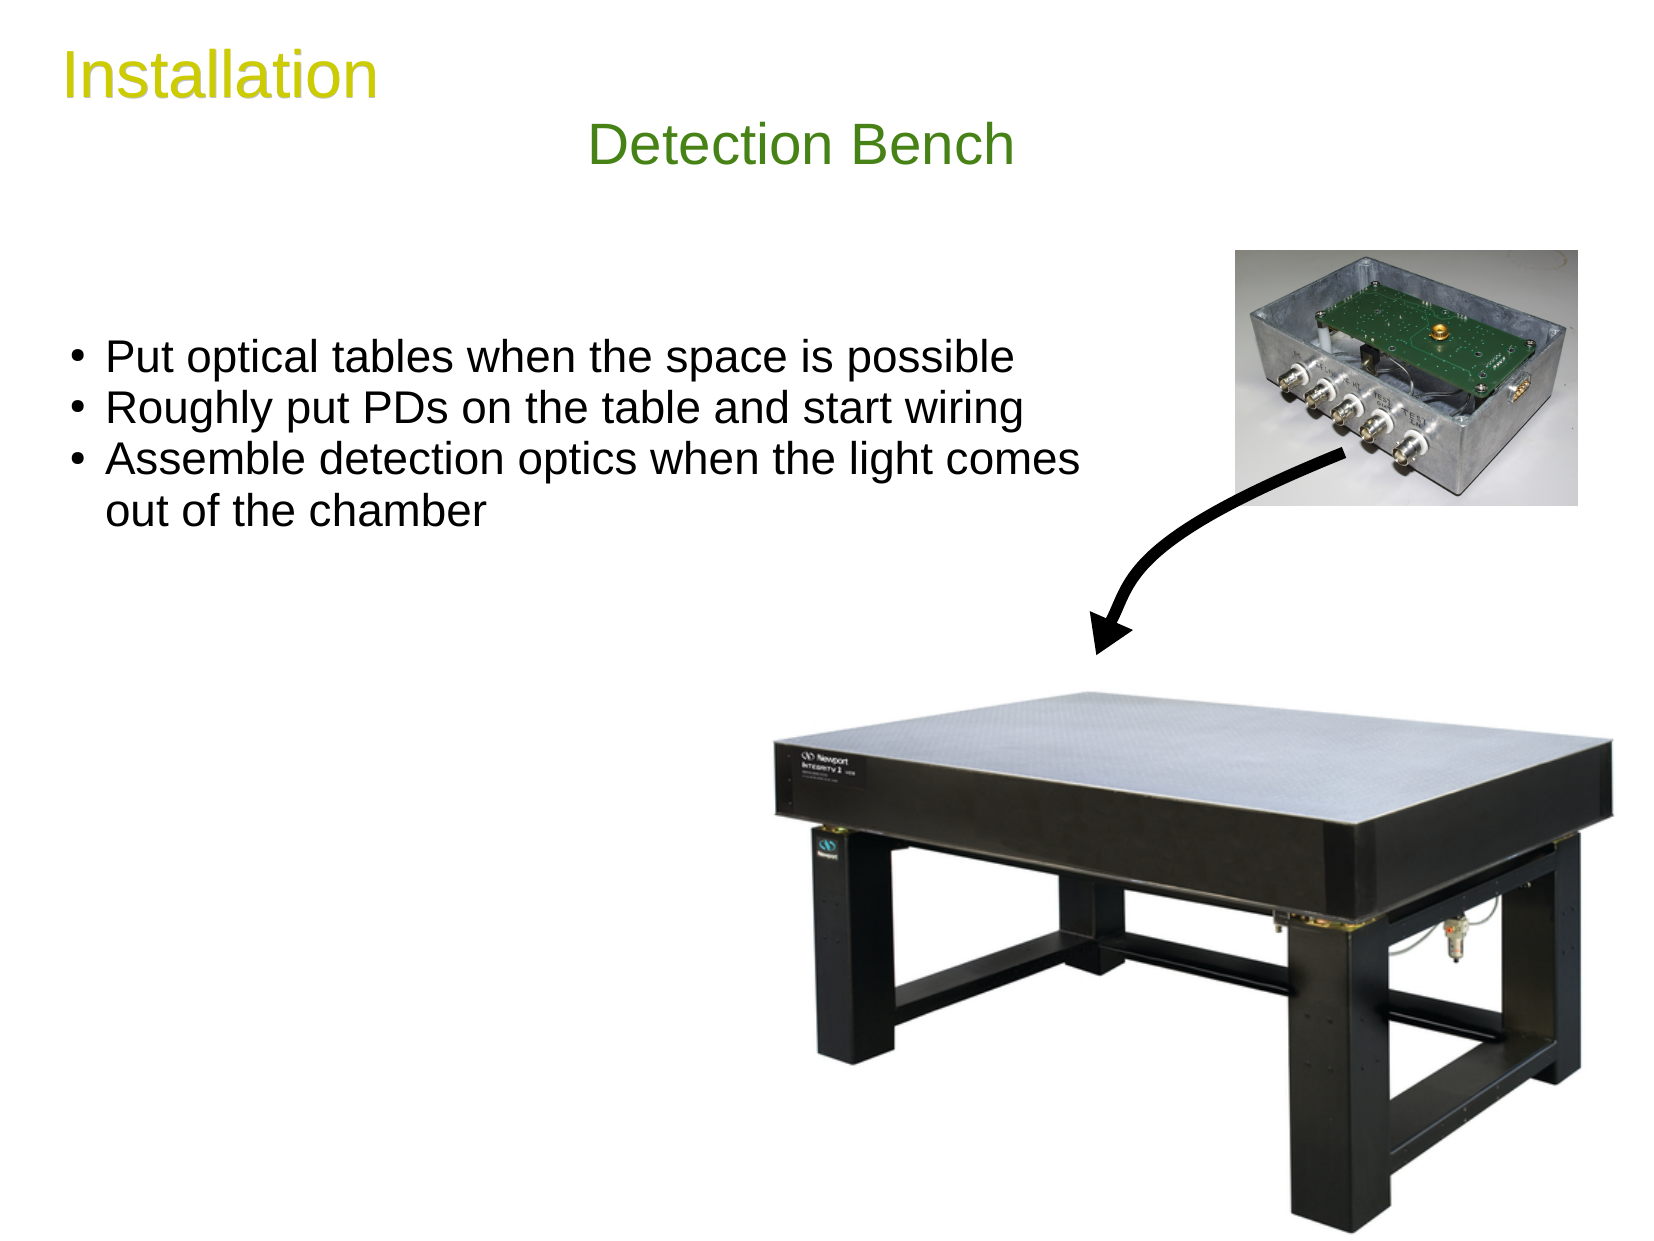

Installation
Detection Bench
Put optical tables when the space is possible
Roughly put PDs on the table and start wiring
Assemble detection optics when the light comes
out of the chamber